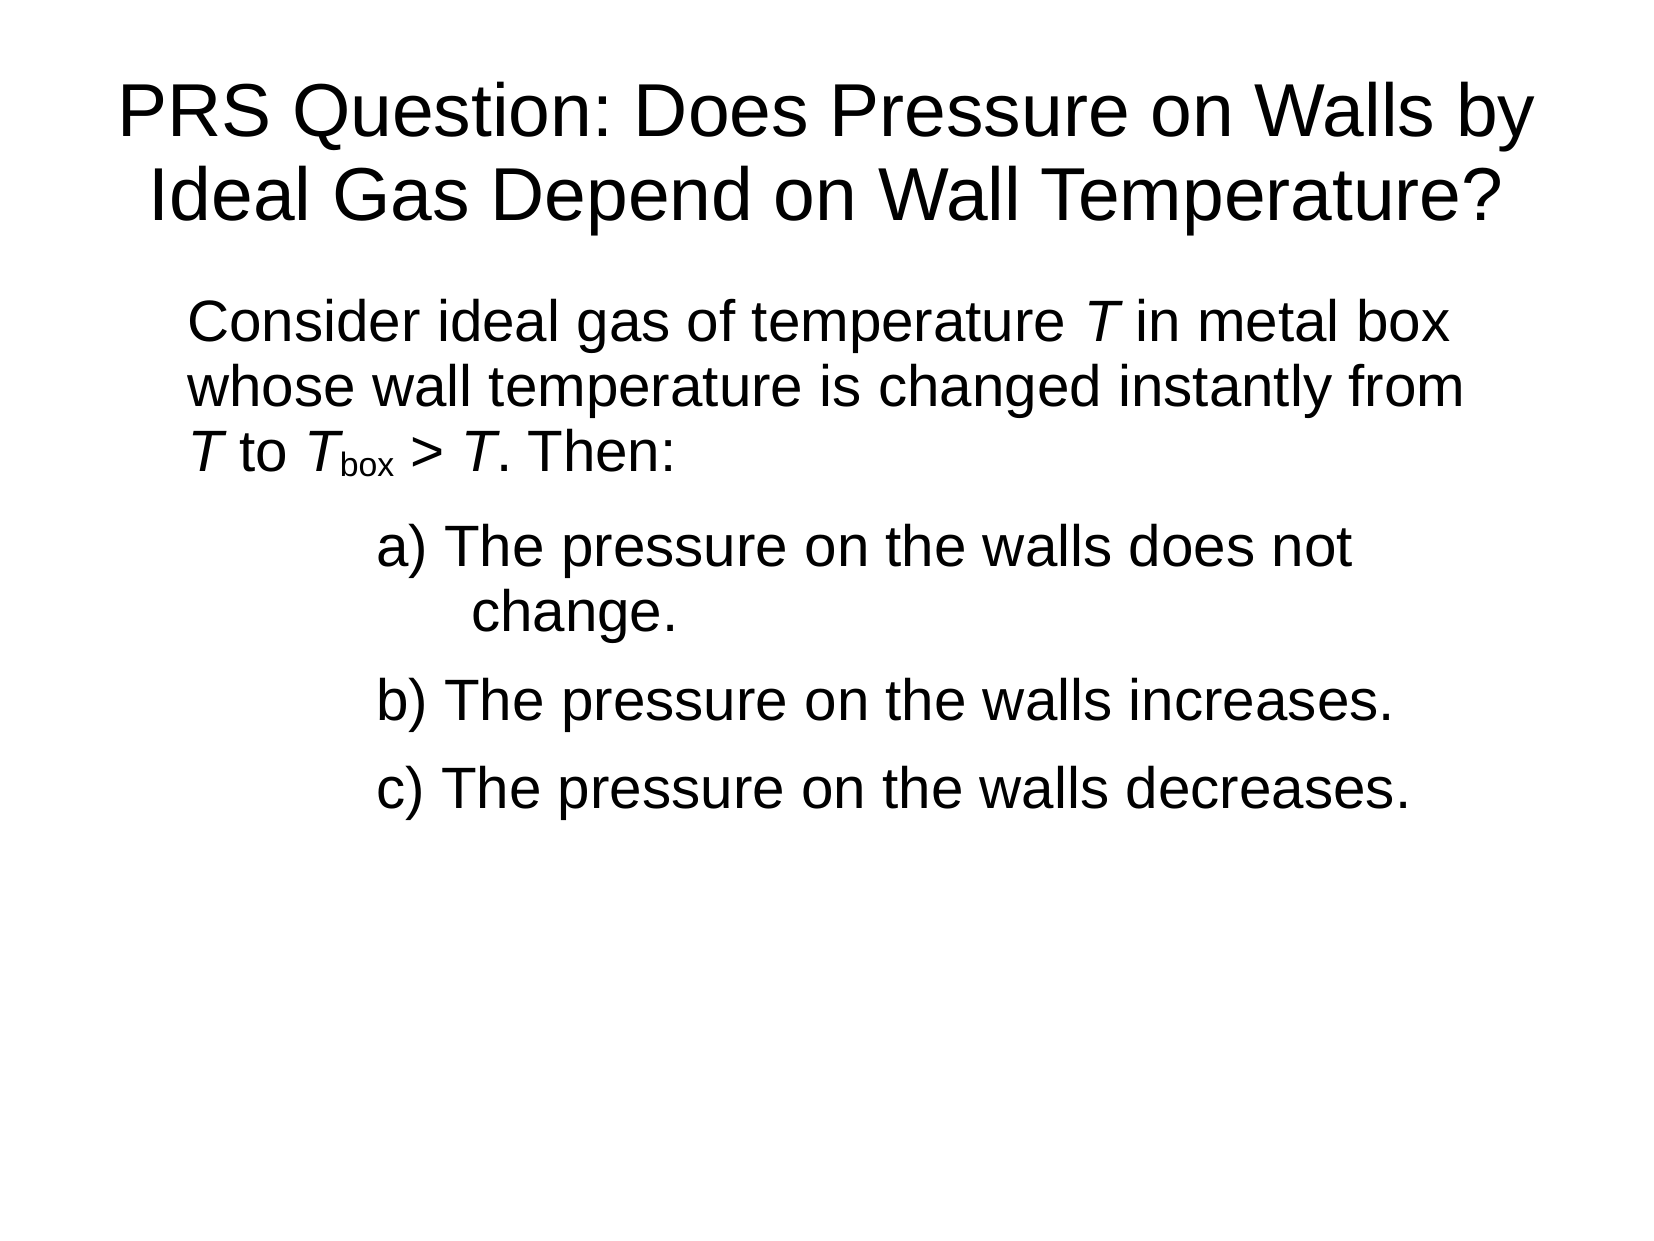

# PRS Question: Does Pressure on Walls by Ideal Gas Depend on Wall Temperature?
Consider ideal gas of temperature T in metal box whose wall temperature is changed instantly from T to Tbox > T. Then:
 The pressure on the walls does not change.
 The pressure on the walls increases.
 The pressure on the walls decreases.